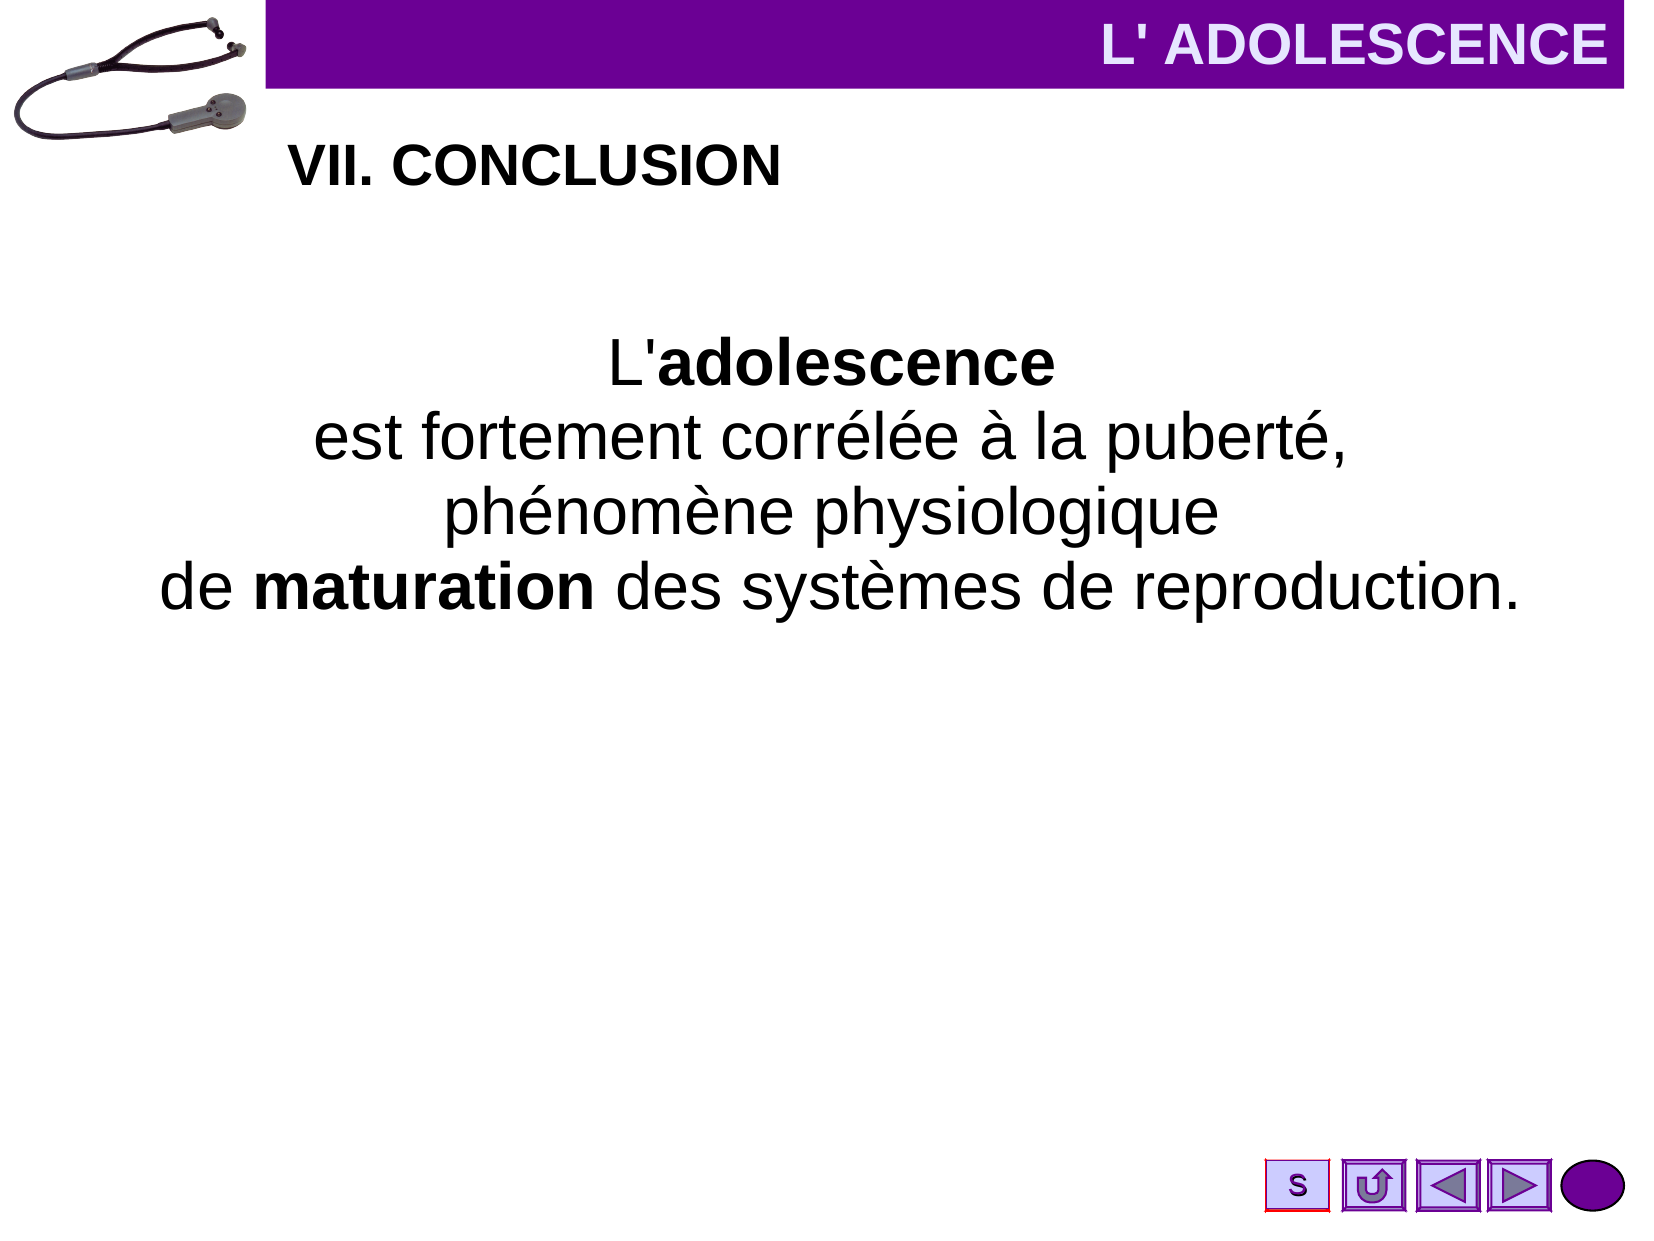

L' ADOLESCENCE
VII. CONCLUSION
L'adolescence
est fortement corrélée à la puberté,
phénomène physiologique
de maturation des systèmes de reproduction.